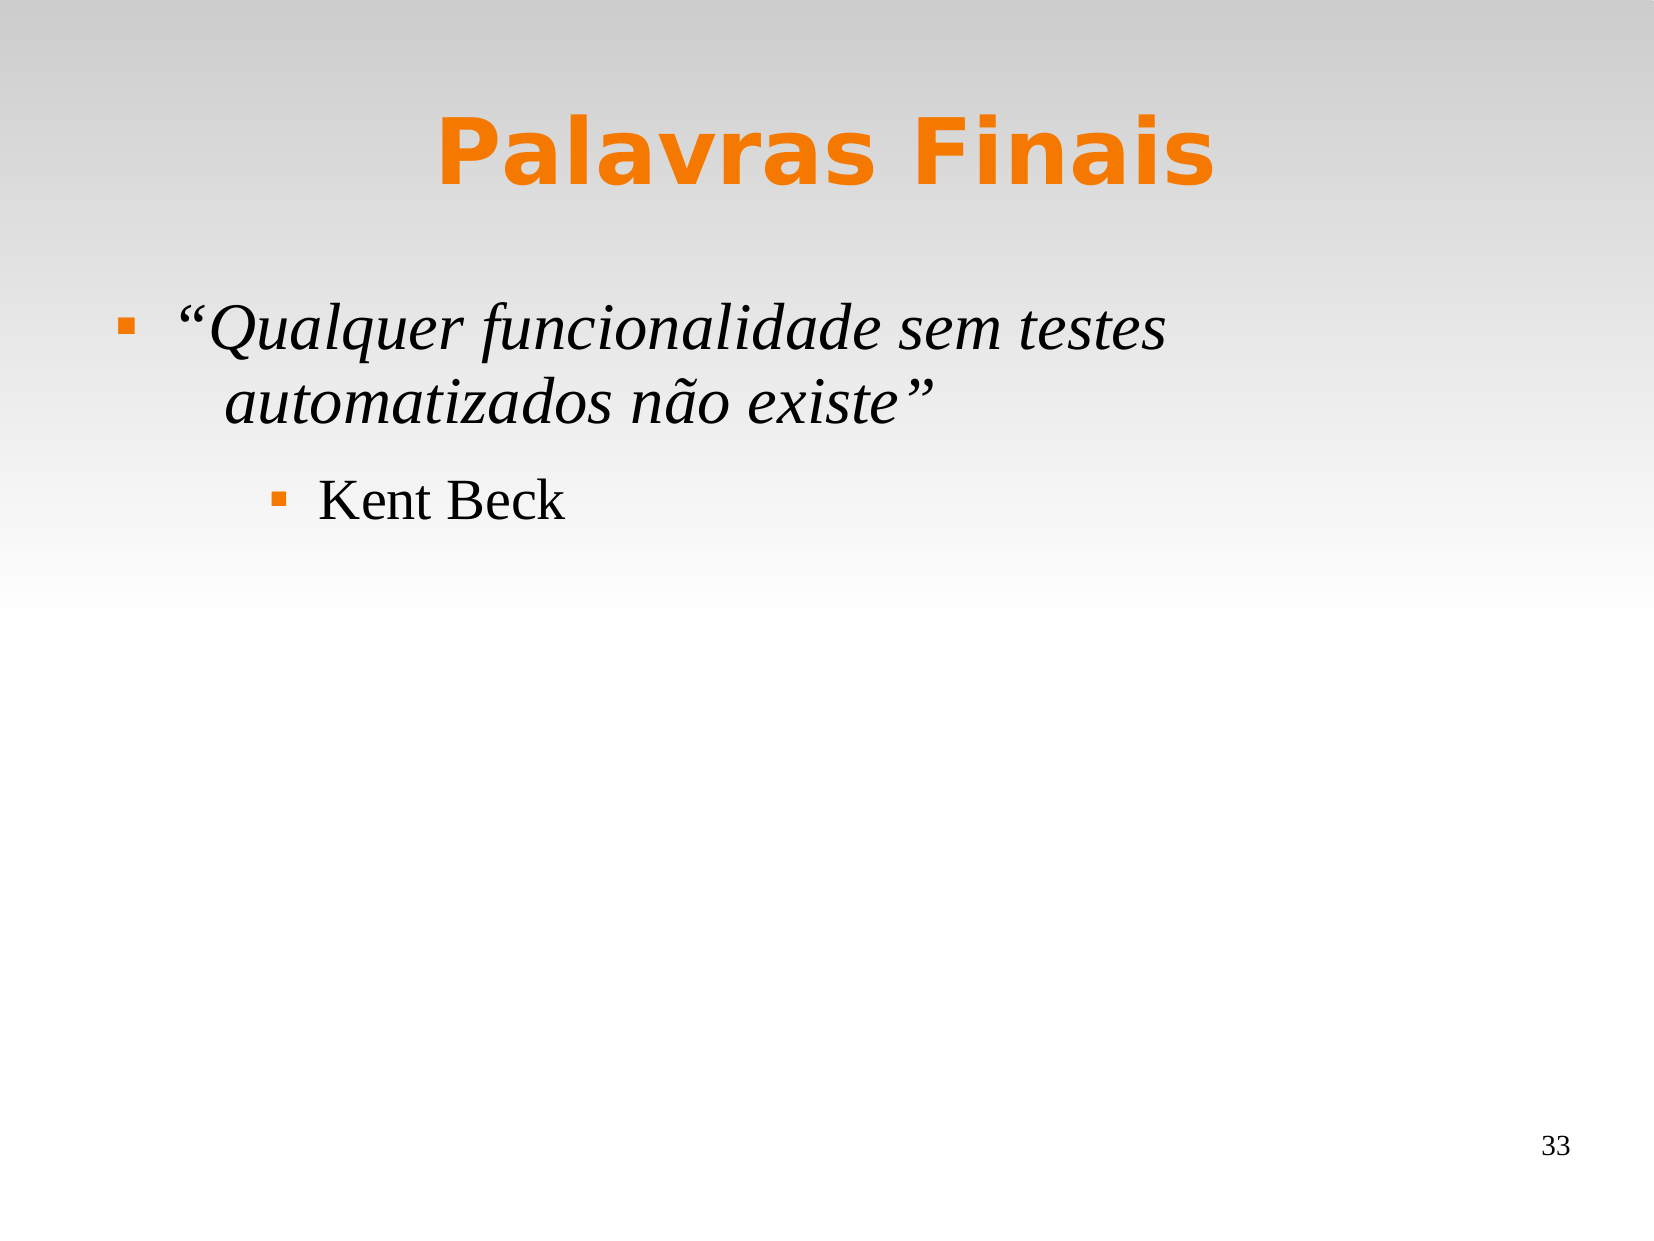

# Palavras Finais
“Qualquer funcionalidade sem testes automatizados não existe”
Kent Beck
33